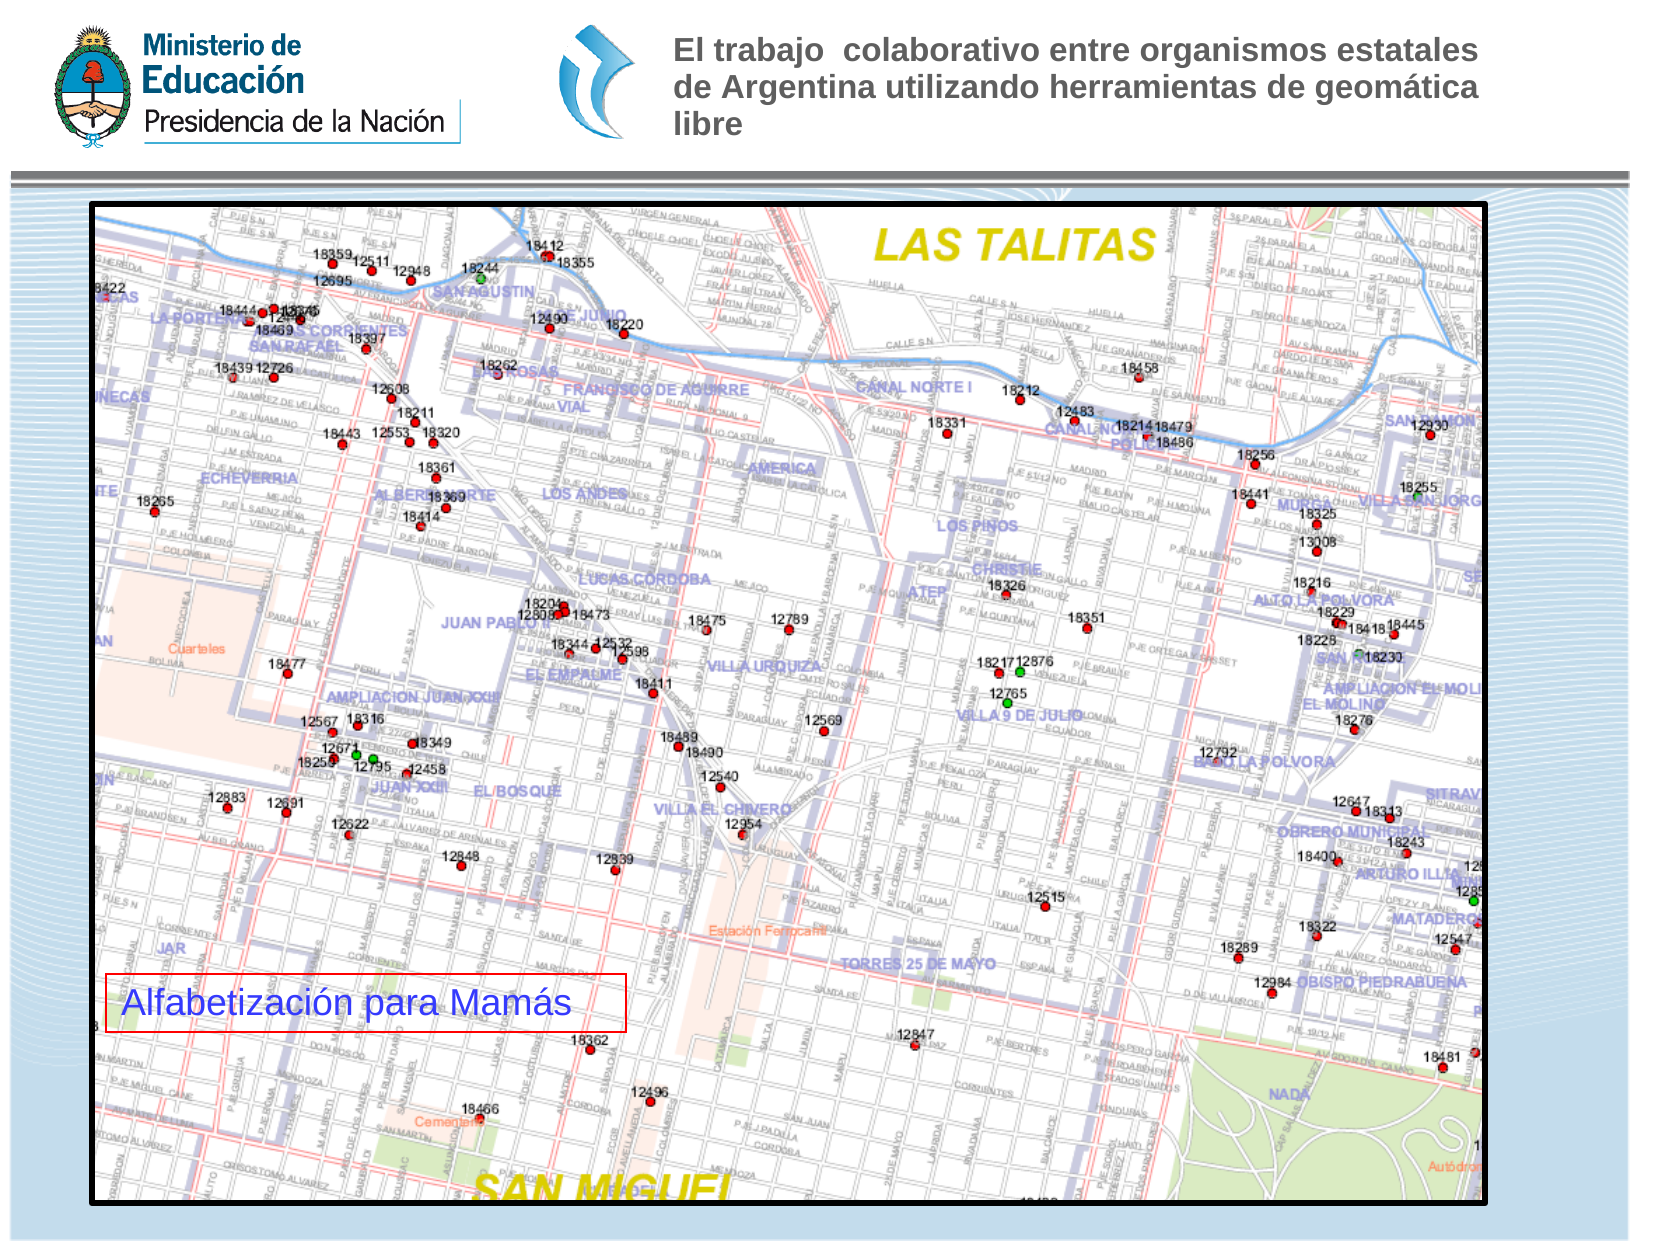

El trabajo colaborativo entre organismos estatales de Argentina utilizando herramientas de geomática libre
Alfabetización para Mamás